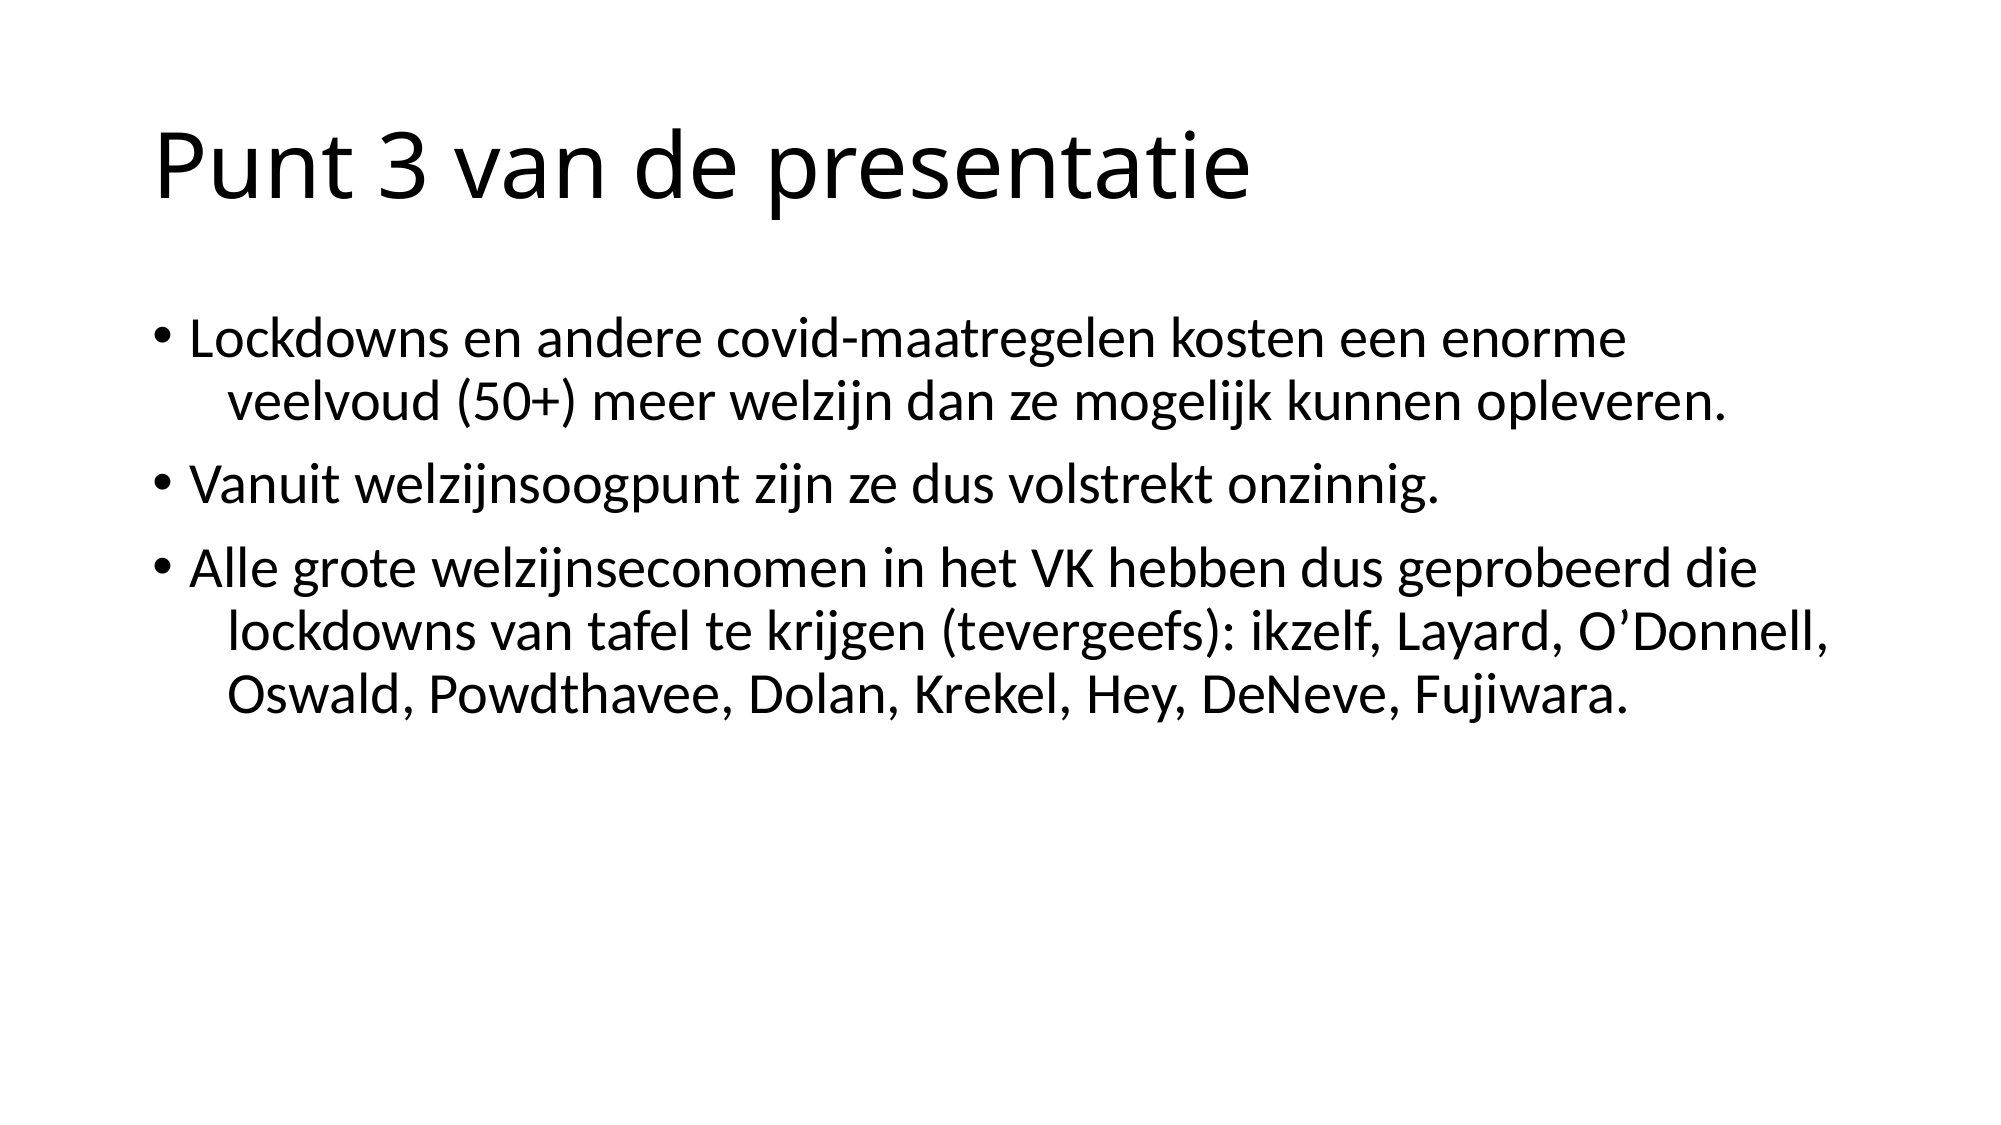

# Punt 3 van de presentatie
Lockdowns en andere covid-maatregelen kosten een enorme veelvoud (50+) meer welzijn dan ze mogelijk kunnen opleveren.
Vanuit welzijnsoogpunt zijn ze dus volstrekt onzinnig.
Alle grote welzijnseconomen in het VK hebben dus geprobeerd die lockdowns van tafel te krijgen (tevergeefs): ikzelf, Layard, O’Donnell, Oswald, Powdthavee, Dolan, Krekel, Hey, DeNeve, Fujiwara.